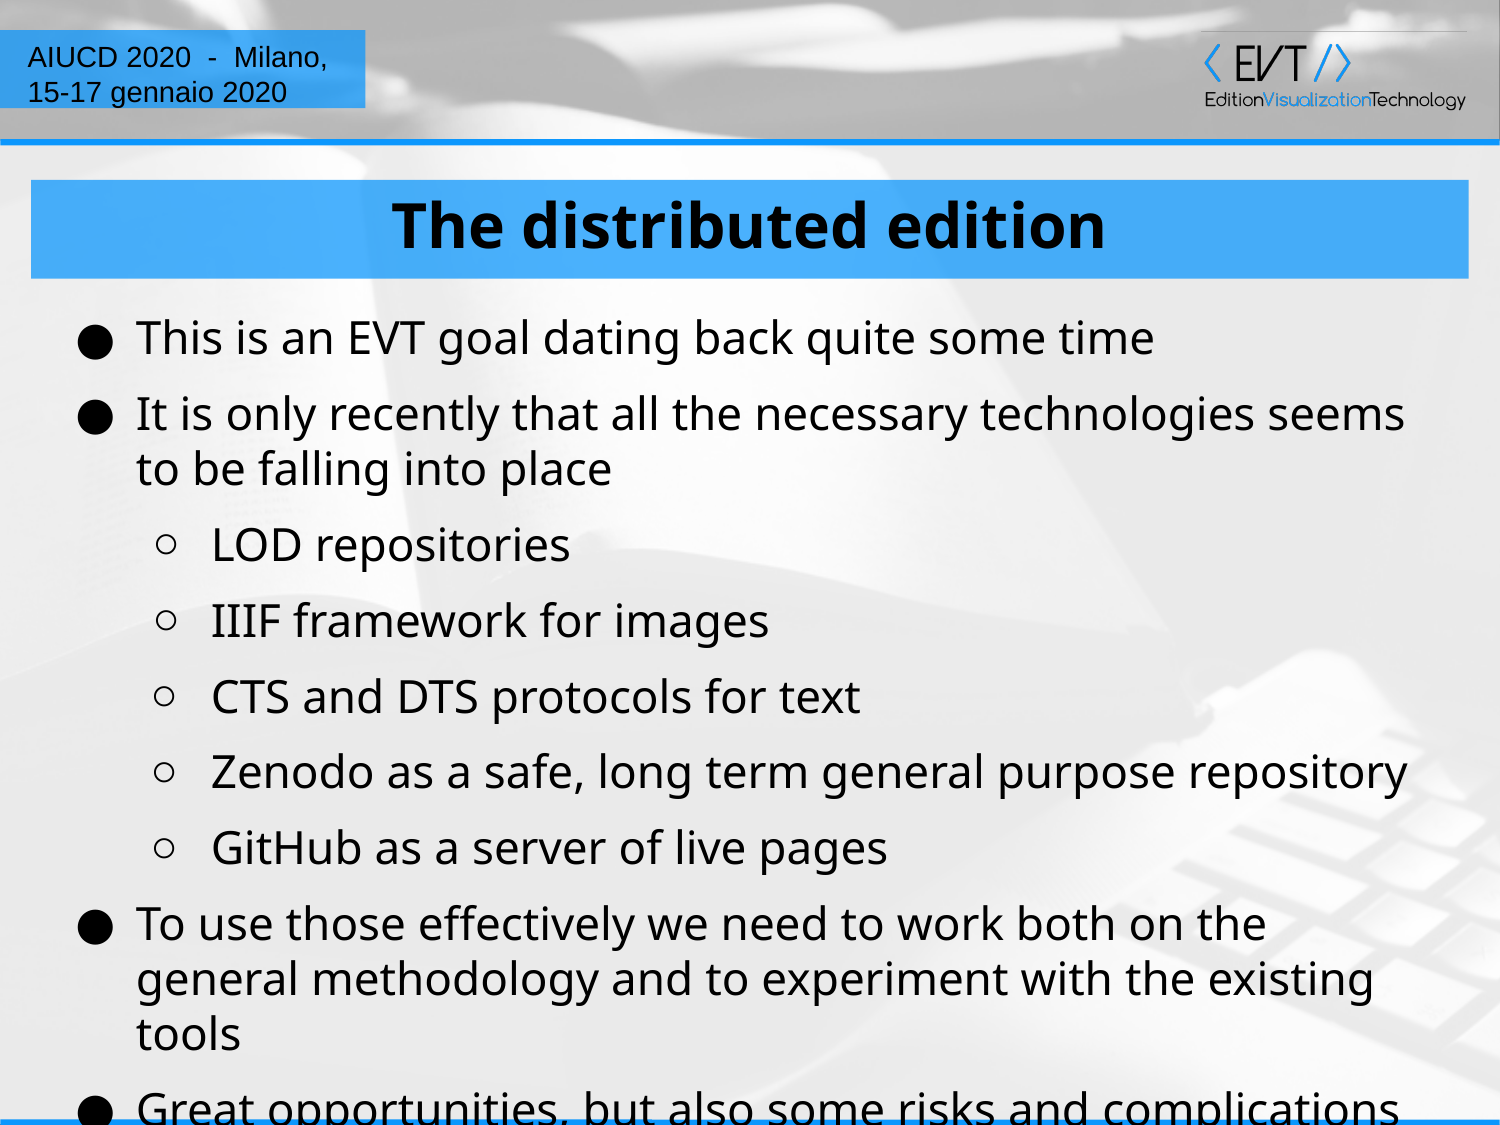

# The distributed edition
This is an EVT goal dating back quite some time
It is only recently that all the necessary technologies seems to be falling into place
LOD repositories
IIIF framework for images
CTS and DTS protocols for text
Zenodo as a safe, long term general purpose repository
GitHub as a server of live pages
To use those effectively we need to work both on the general methodology and to experiment with the existing tools
Great opportunities, but also some risks and complications